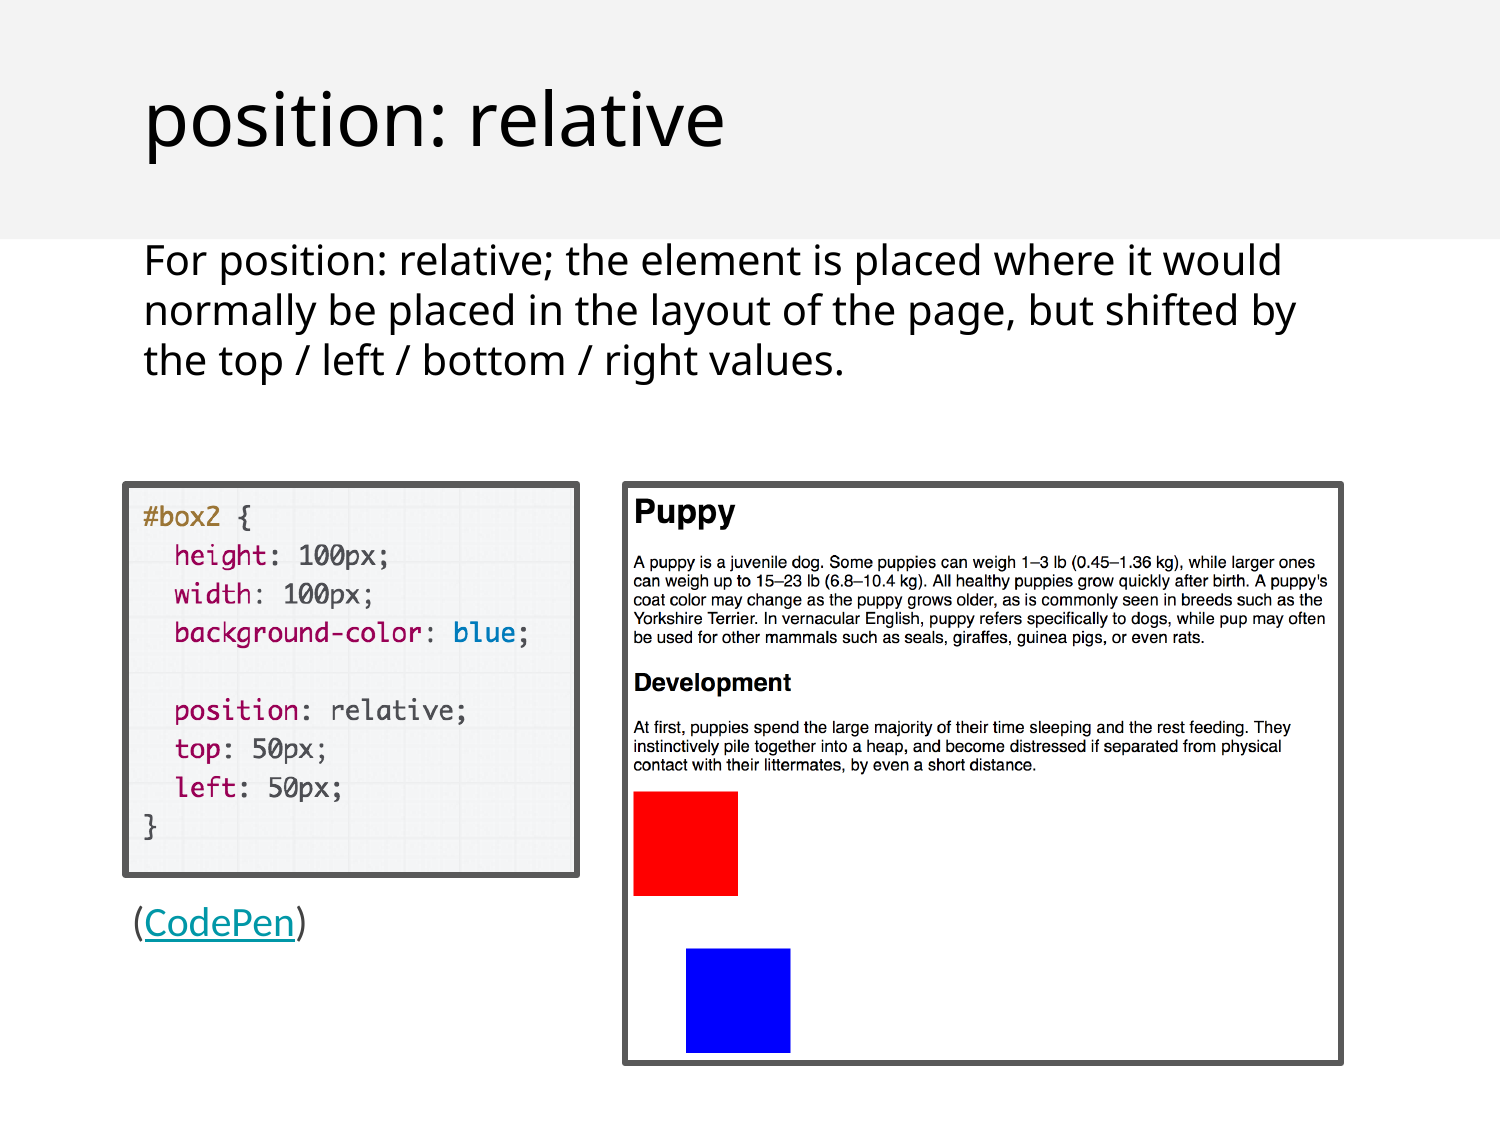

# position: relative
For position: relative; the element is placed where it would normally be placed in the layout of the page, but shifted by the top / left / bottom / right values.
(CodePen)